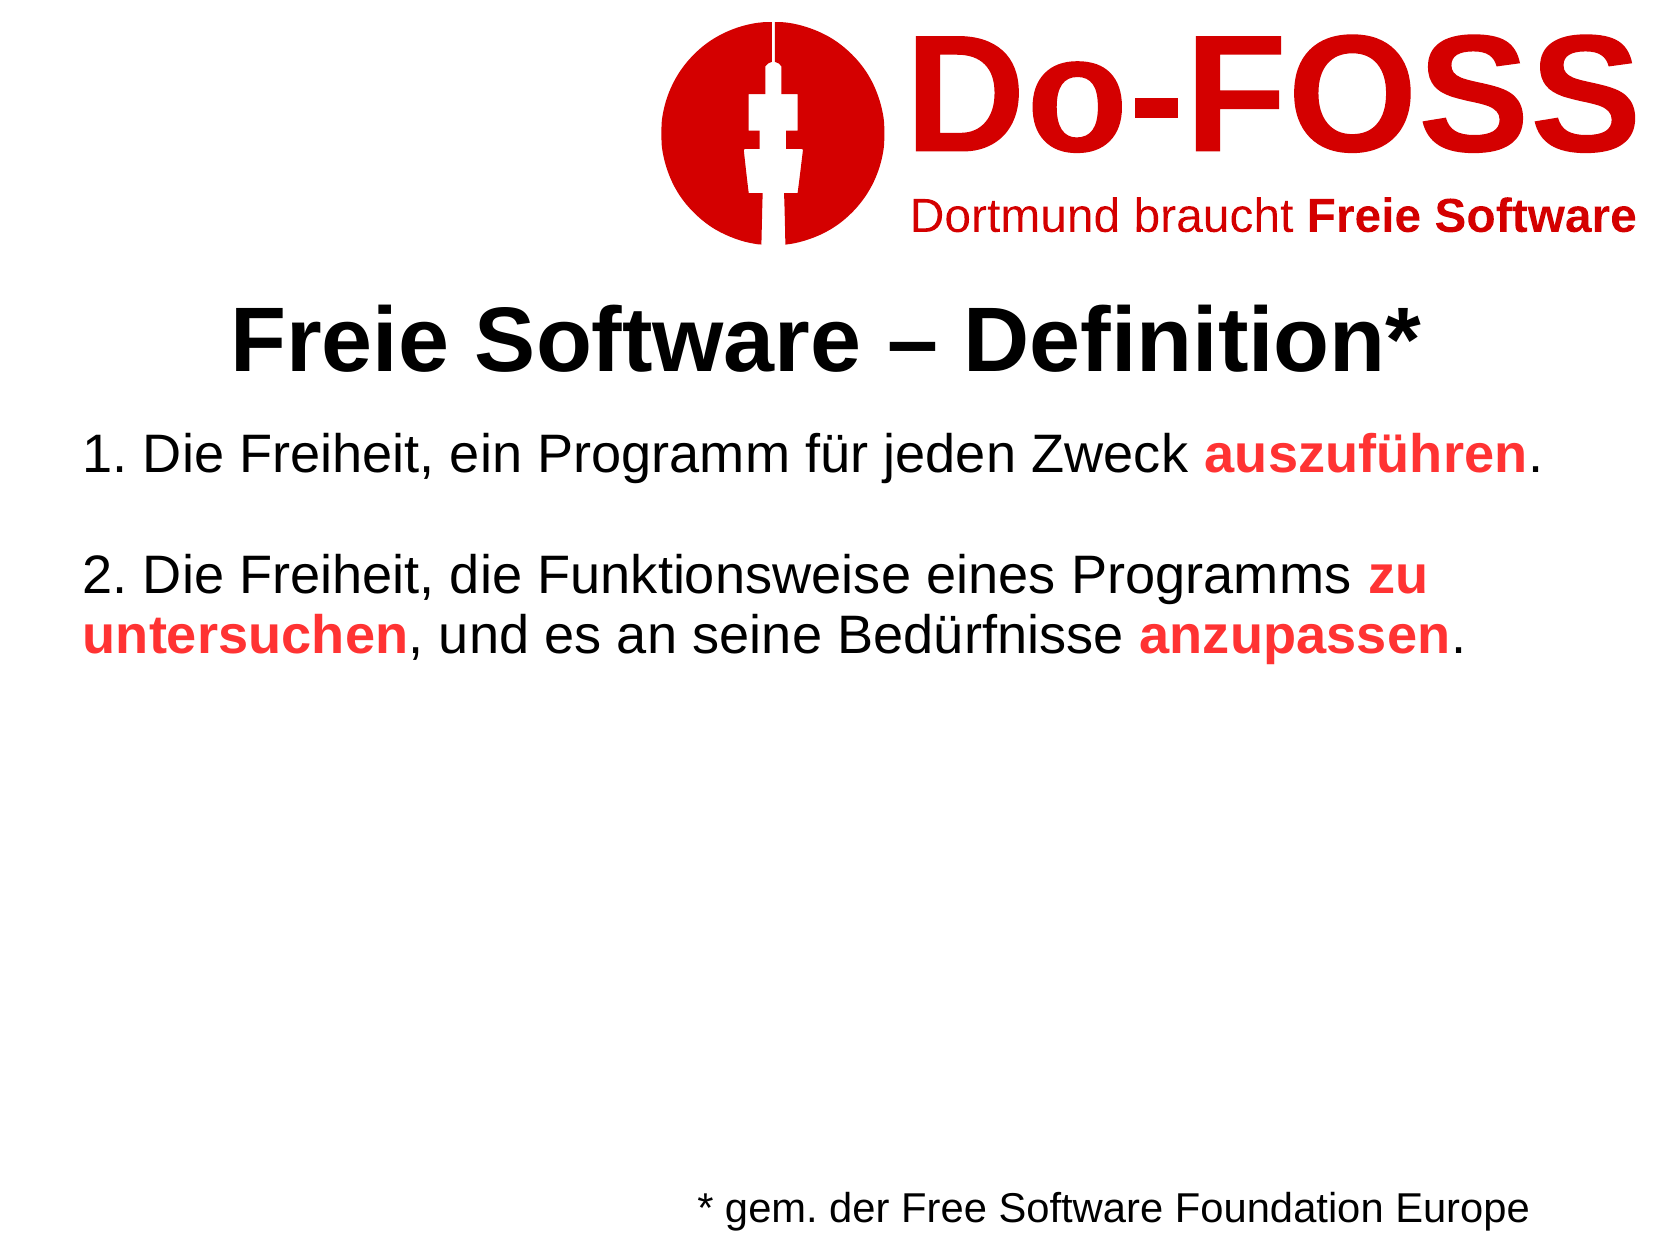

# Freie Software – Definition*
1. Die Freiheit, ein Programm für jeden Zweck auszuführen.
2. Die Freiheit, die Funktionsweise eines Programms zu untersuchen, und es an seine Bedürfnisse anzupassen.
* gem. der Free Software Foundation Europe